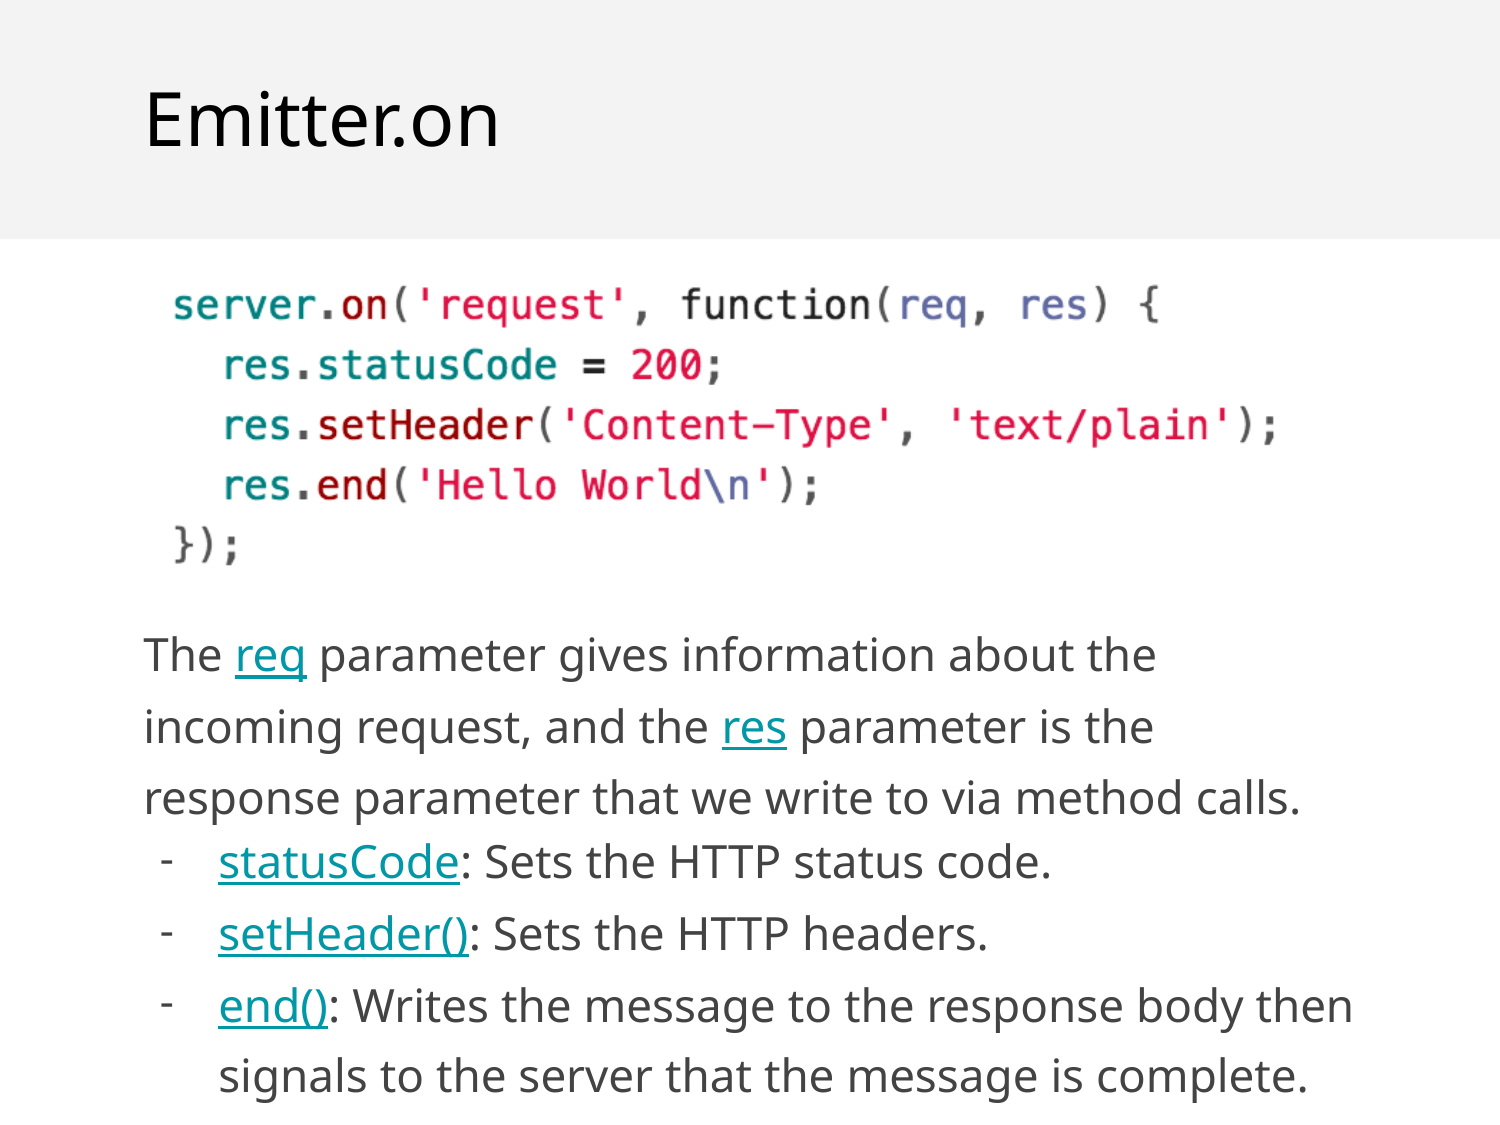

# Emitter.on
The req parameter gives information about the incoming request, and the res parameter is the response parameter that we write to via method calls.
statusCode: Sets the HTTP status code.
setHeader(): Sets the HTTP headers.
end(): Writes the message to the response body then signals to the server that the message is complete.